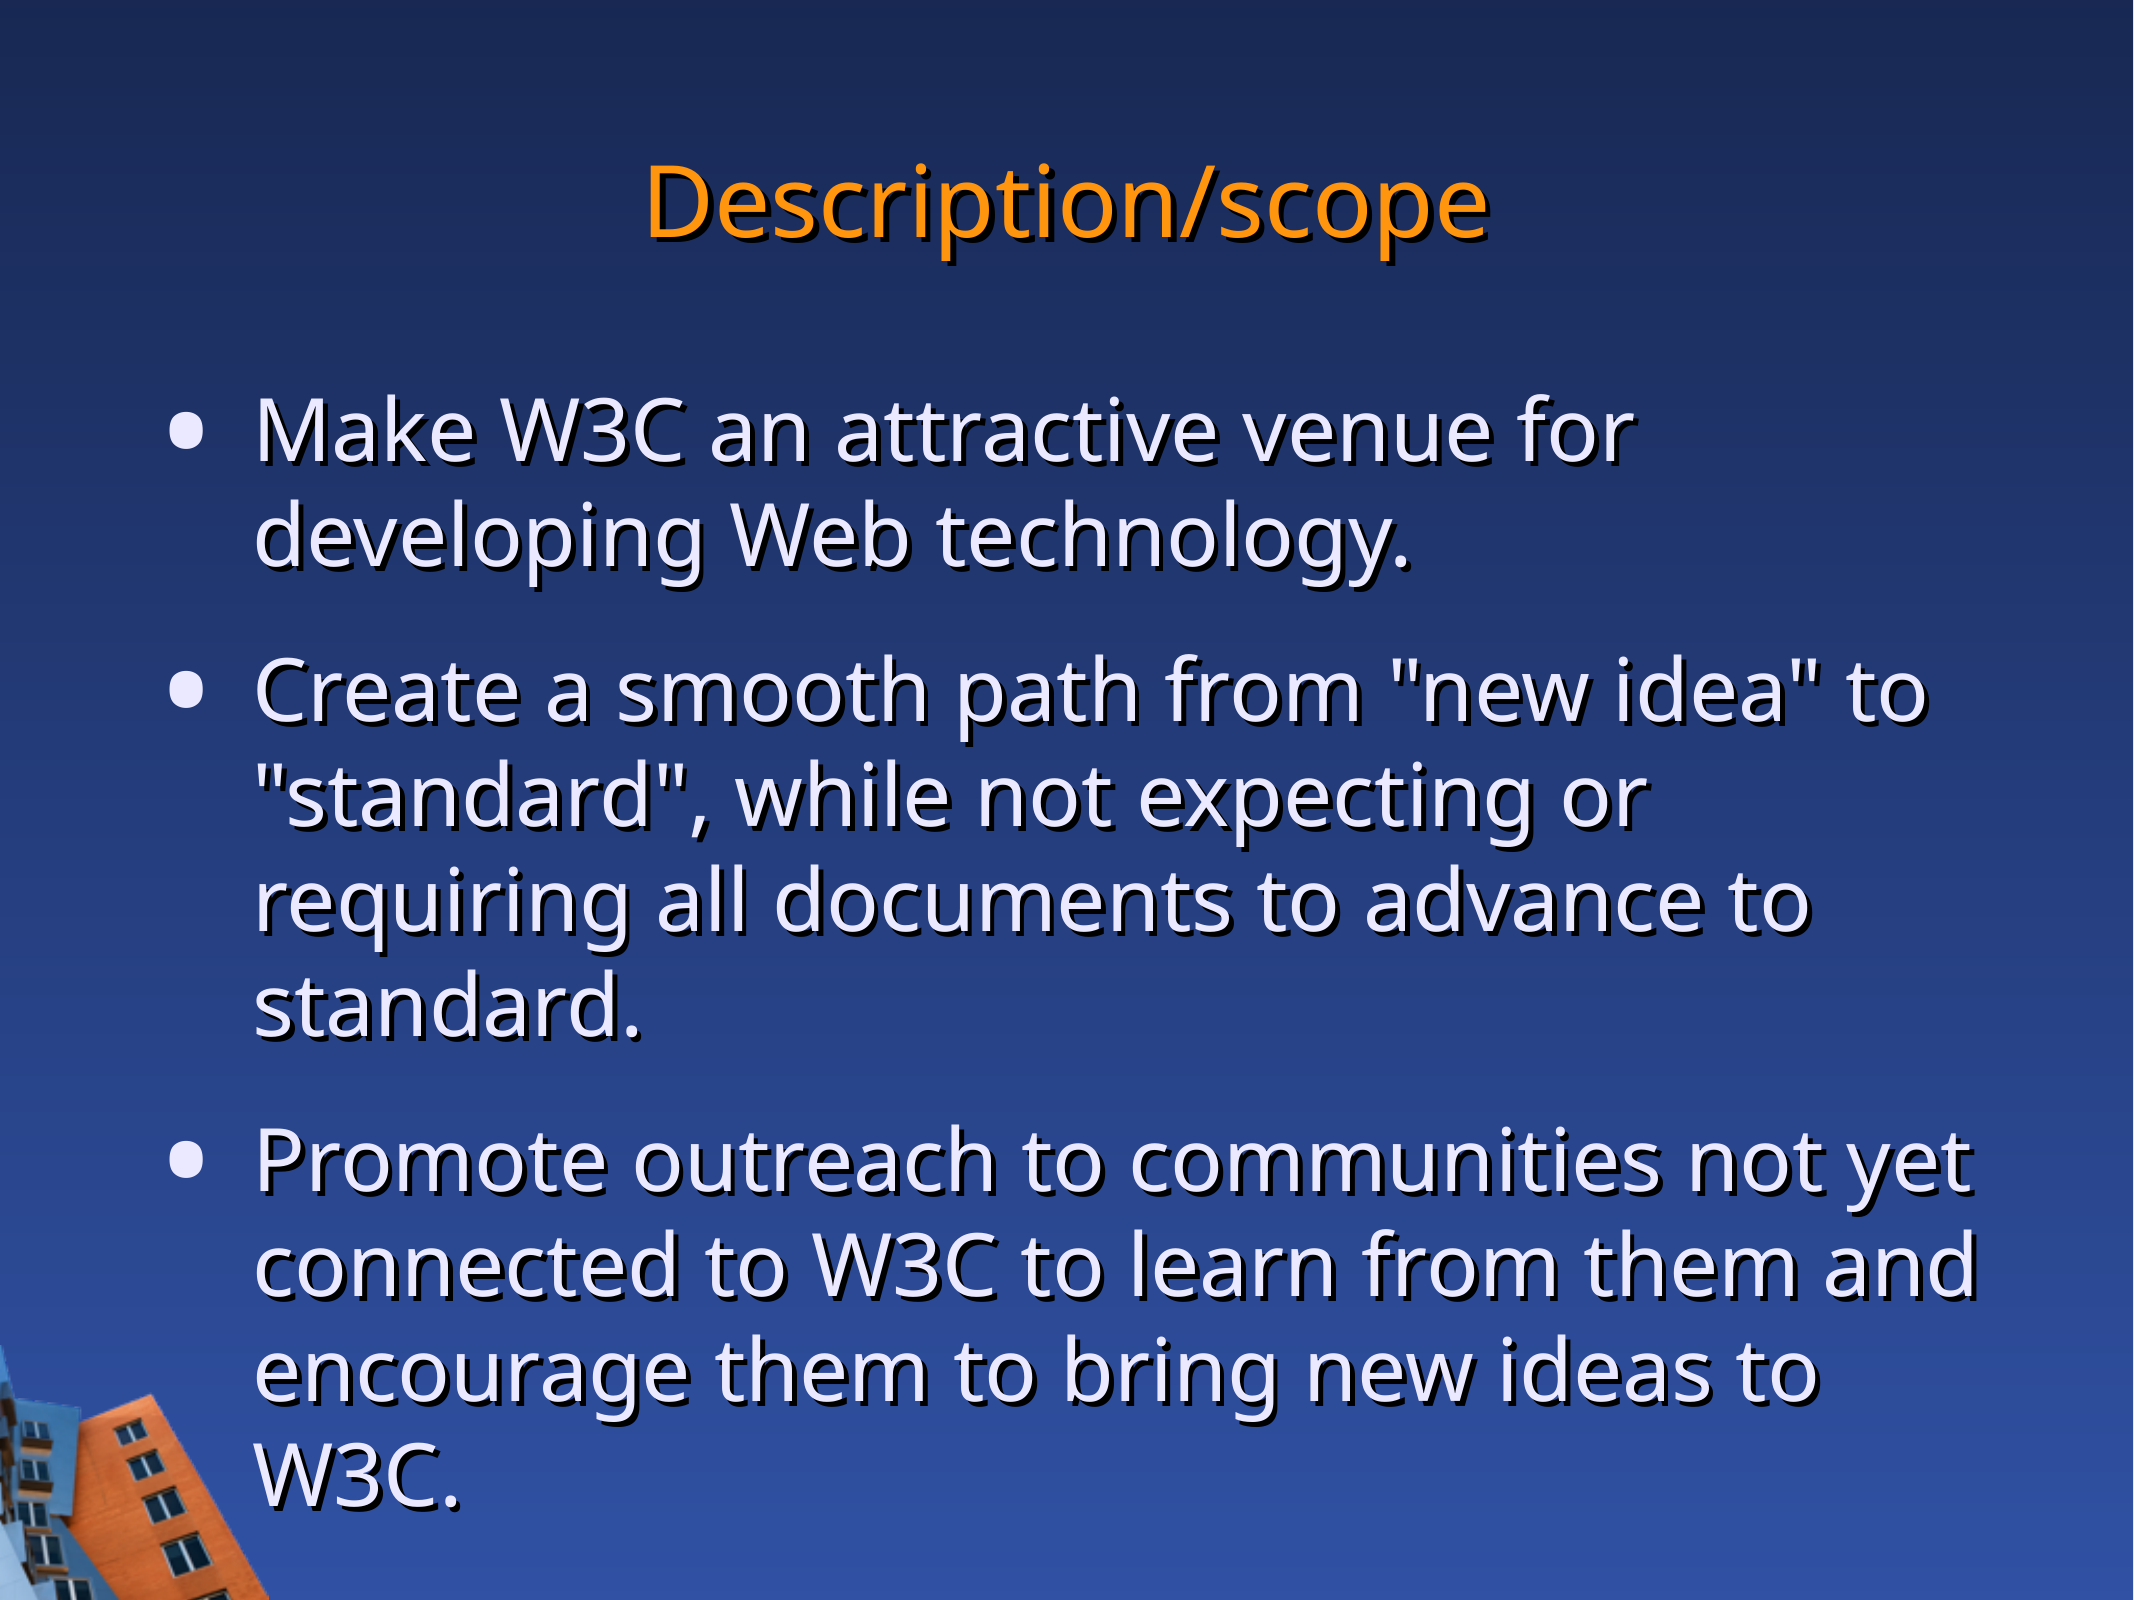

# Description/scope
Make W3C an attractive venue for developing Web technology.
Create a smooth path from "new idea" to "standard", while not expecting or requiring all documents to advance to standard.
Promote outreach to communities not yet connected to W3C to learn from them and encourage them to bring new ideas to W3C.